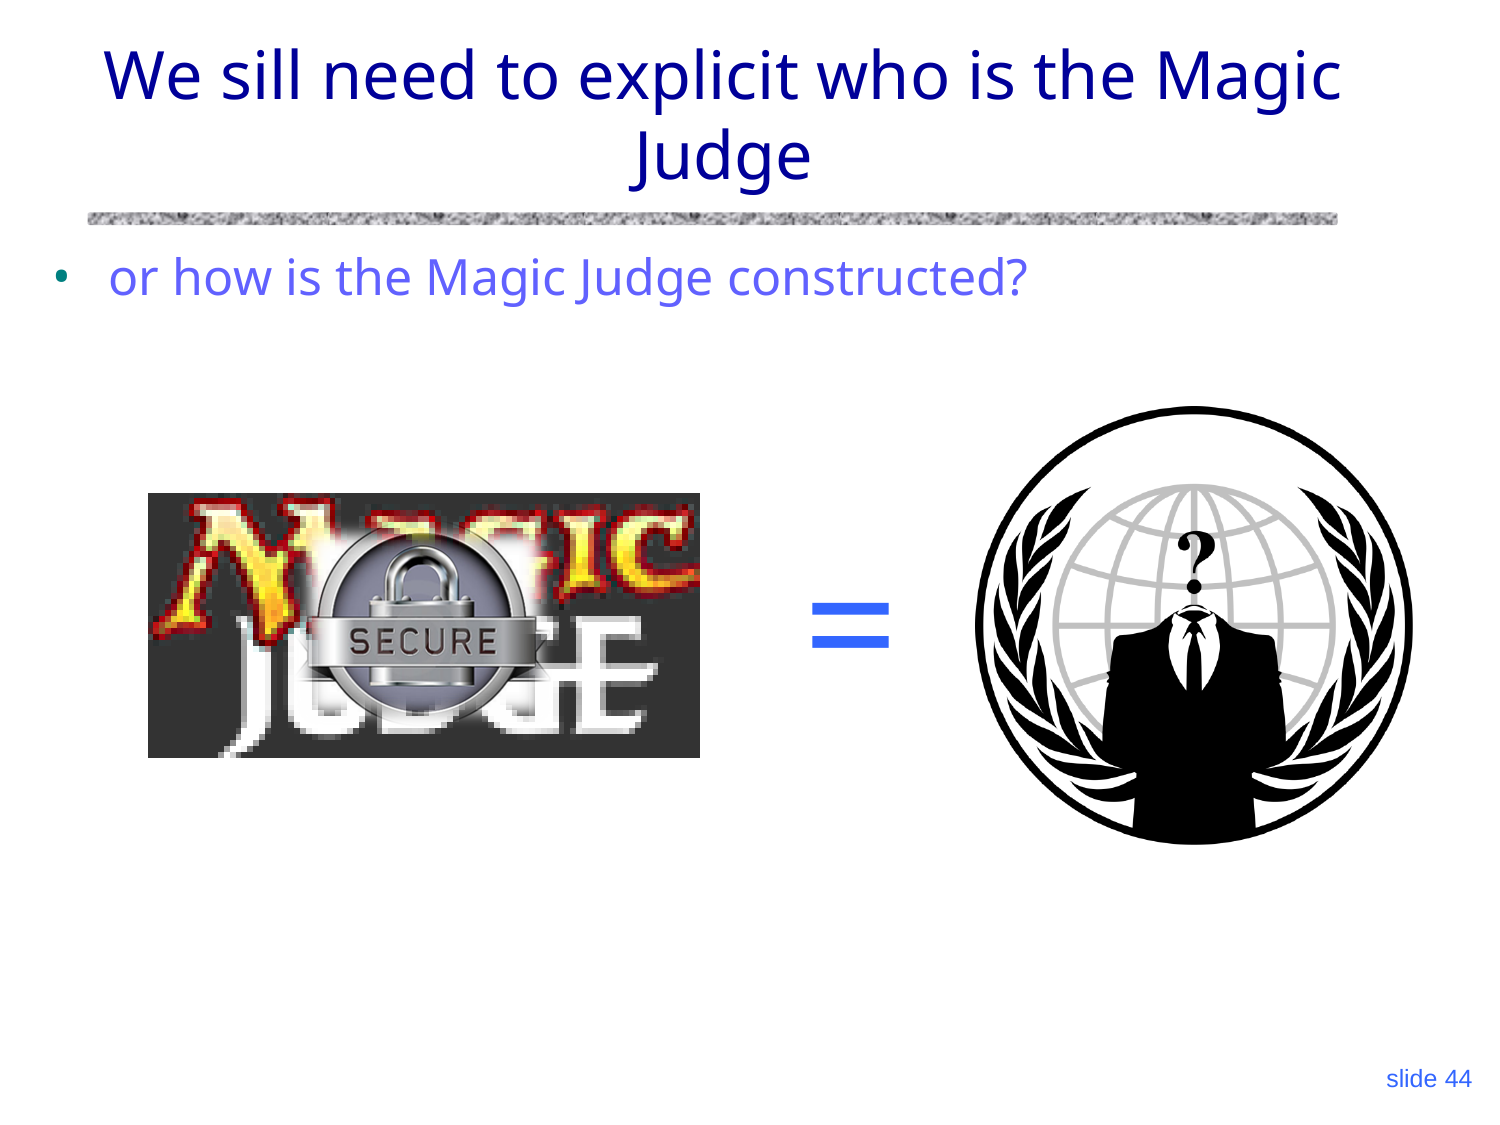

# We sill need to explicit who is the Magic Judge
or how is the Magic Judge constructed?
=
slide